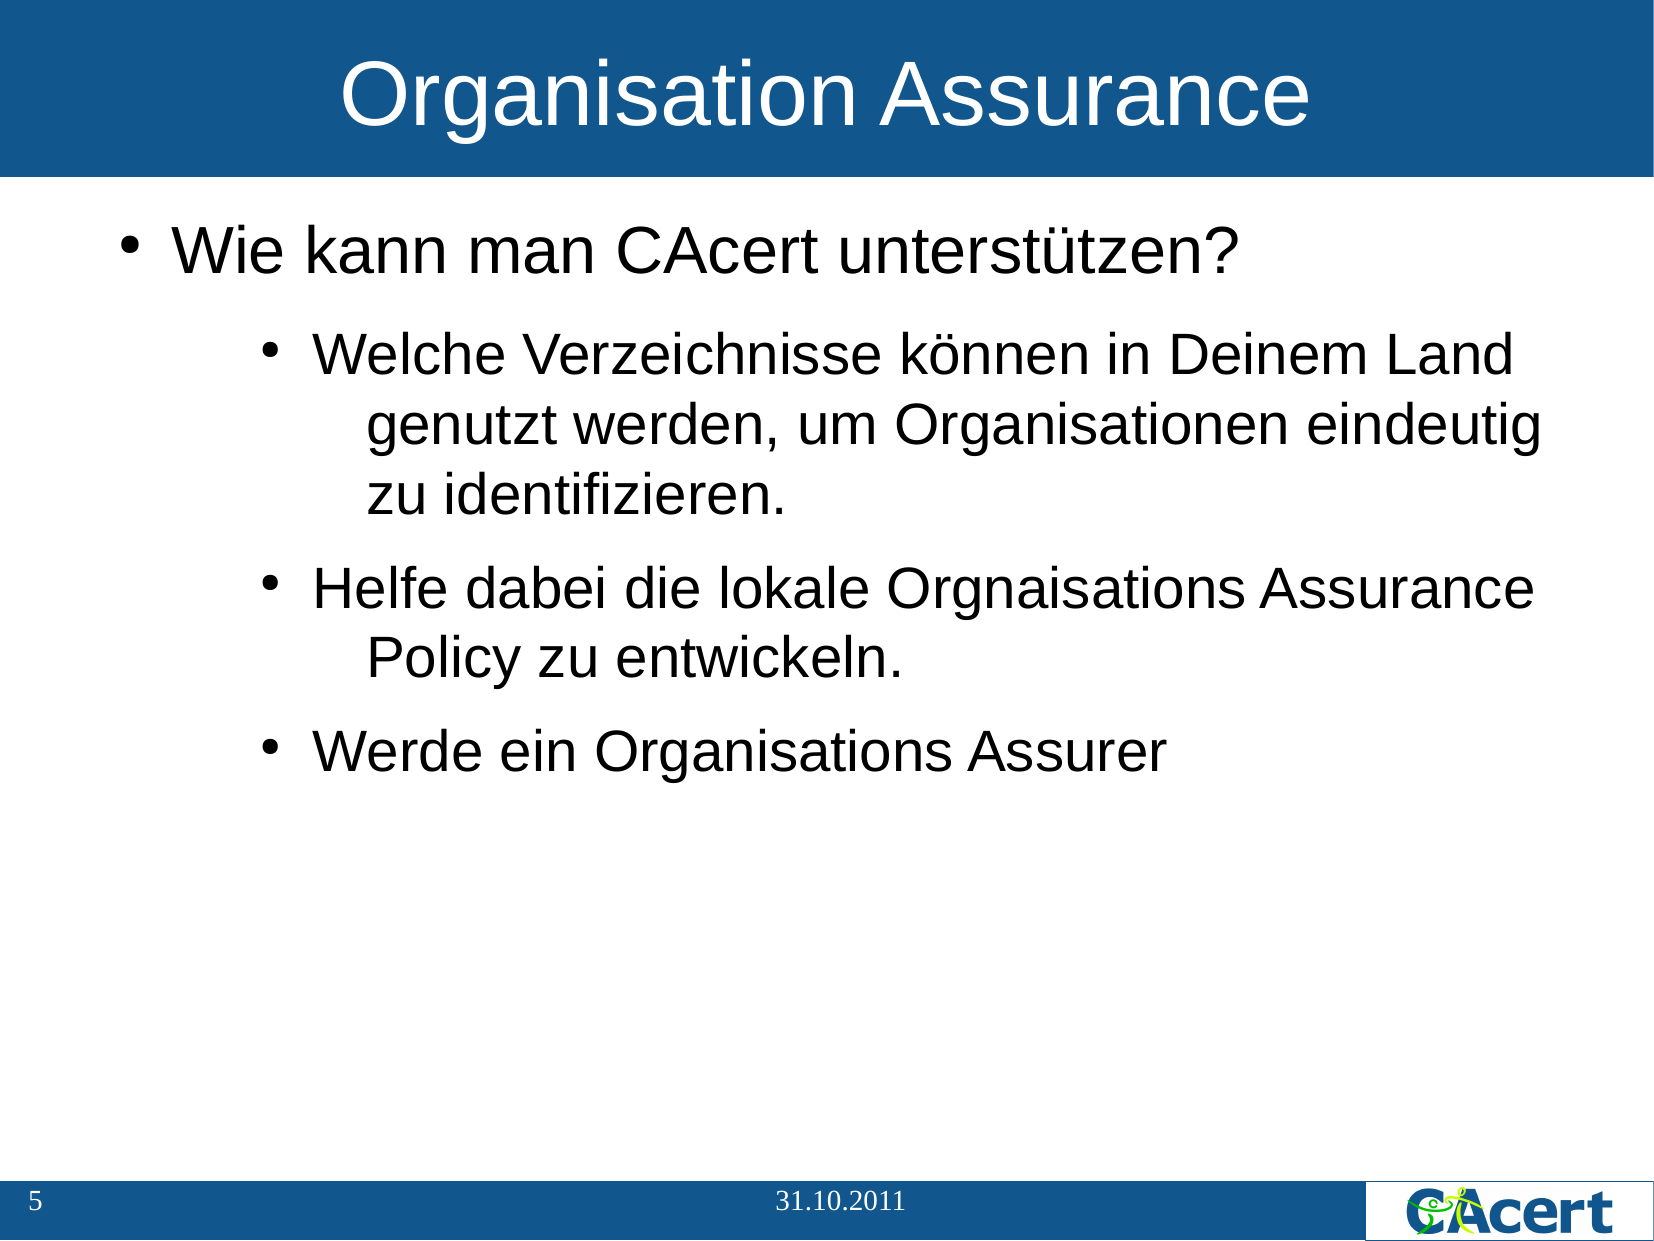

# Organisation Assurance
Wie kann man CAcert unterstützen?
Welche Verzeichnisse können in Deinem Land genutzt werden, um Organisationen eindeutig zu identifizieren.
Helfe dabei die lokale Orgnaisations Assurance Policy zu entwickeln.
Werde ein Organisations Assurer
31.10.2011